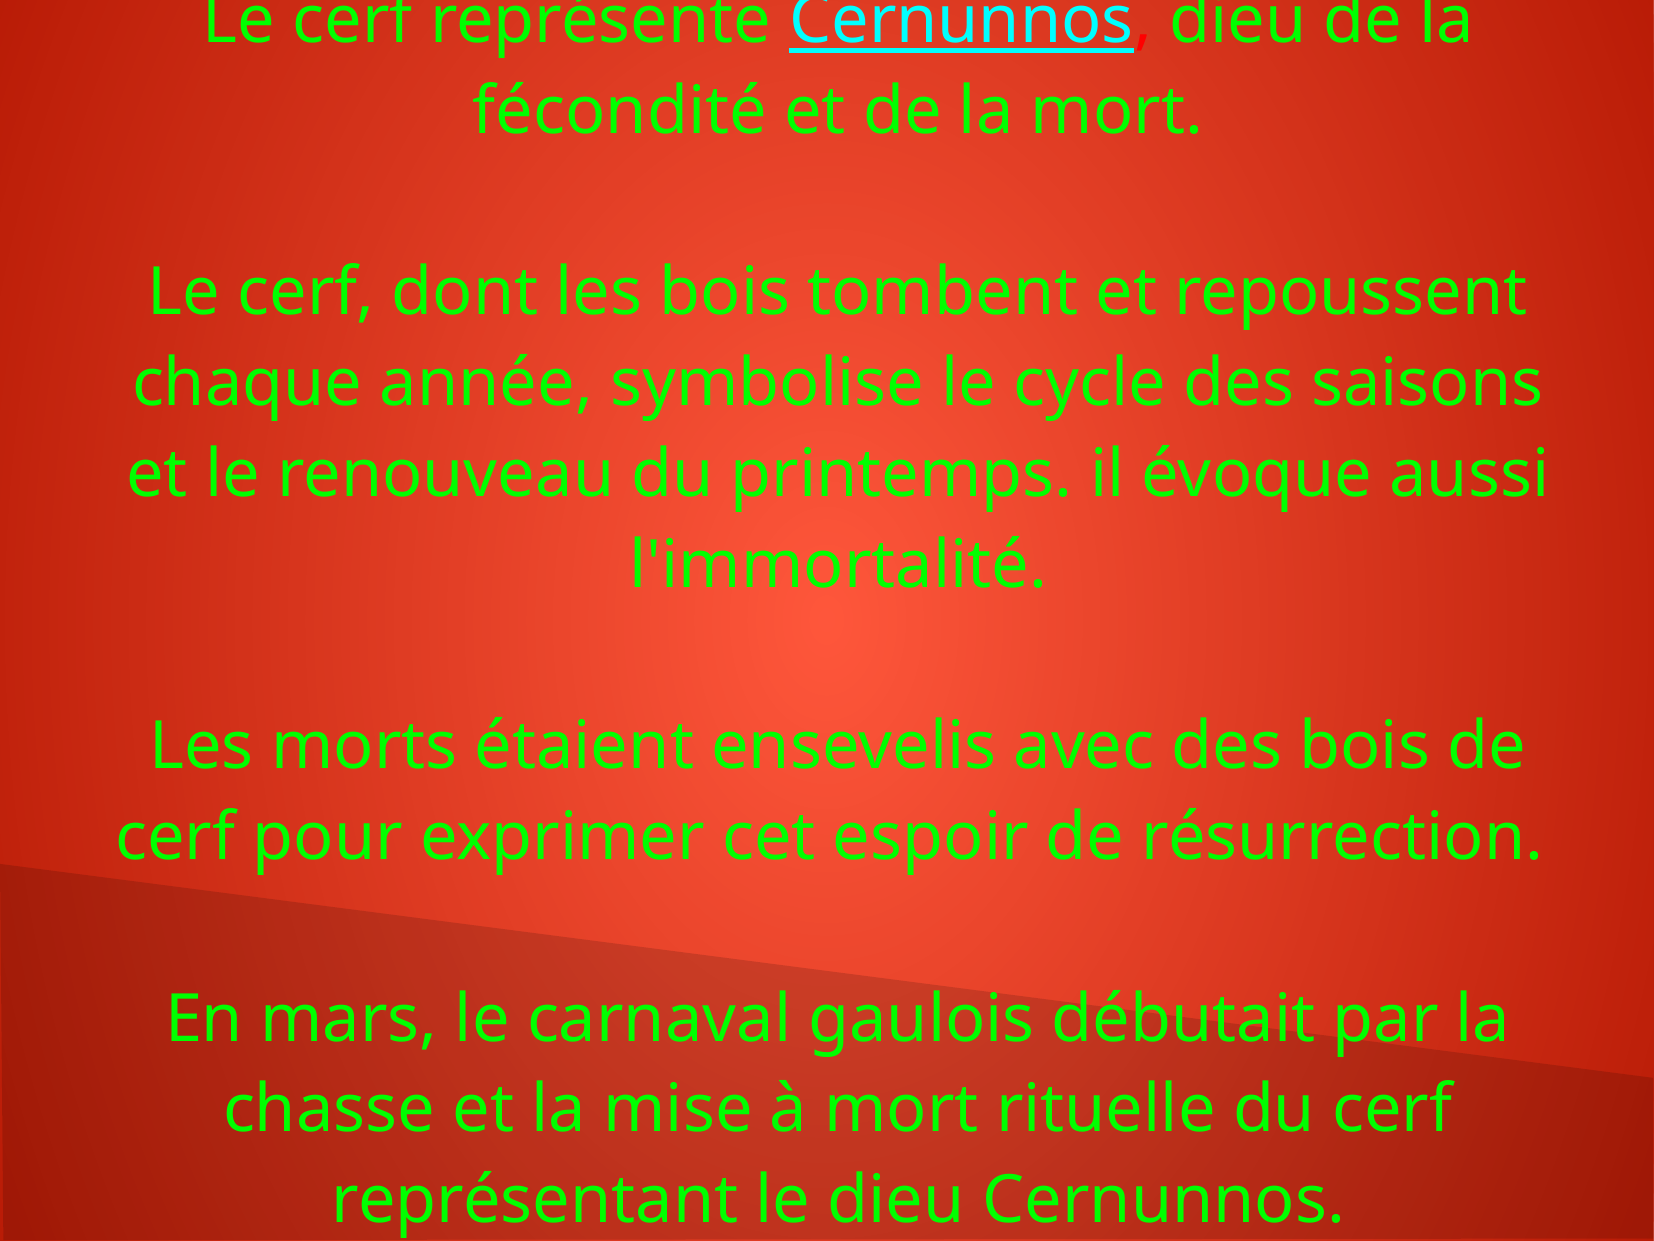

# Le cerf représente Cernunnos, dieu de la fécondité et de la mort.
Le cerf, dont les bois tombent et repoussent chaque année, symbolise le cycle des saisons et le renouveau du printemps. il évoque aussi l'immortalité.
Les morts étaient ensevelis avec des bois de cerf pour exprimer cet espoir de résurrection.
En mars, le carnaval gaulois débutait par la chasse et la mise à mort rituelle du cerf représentant le dieu Cernunnos.